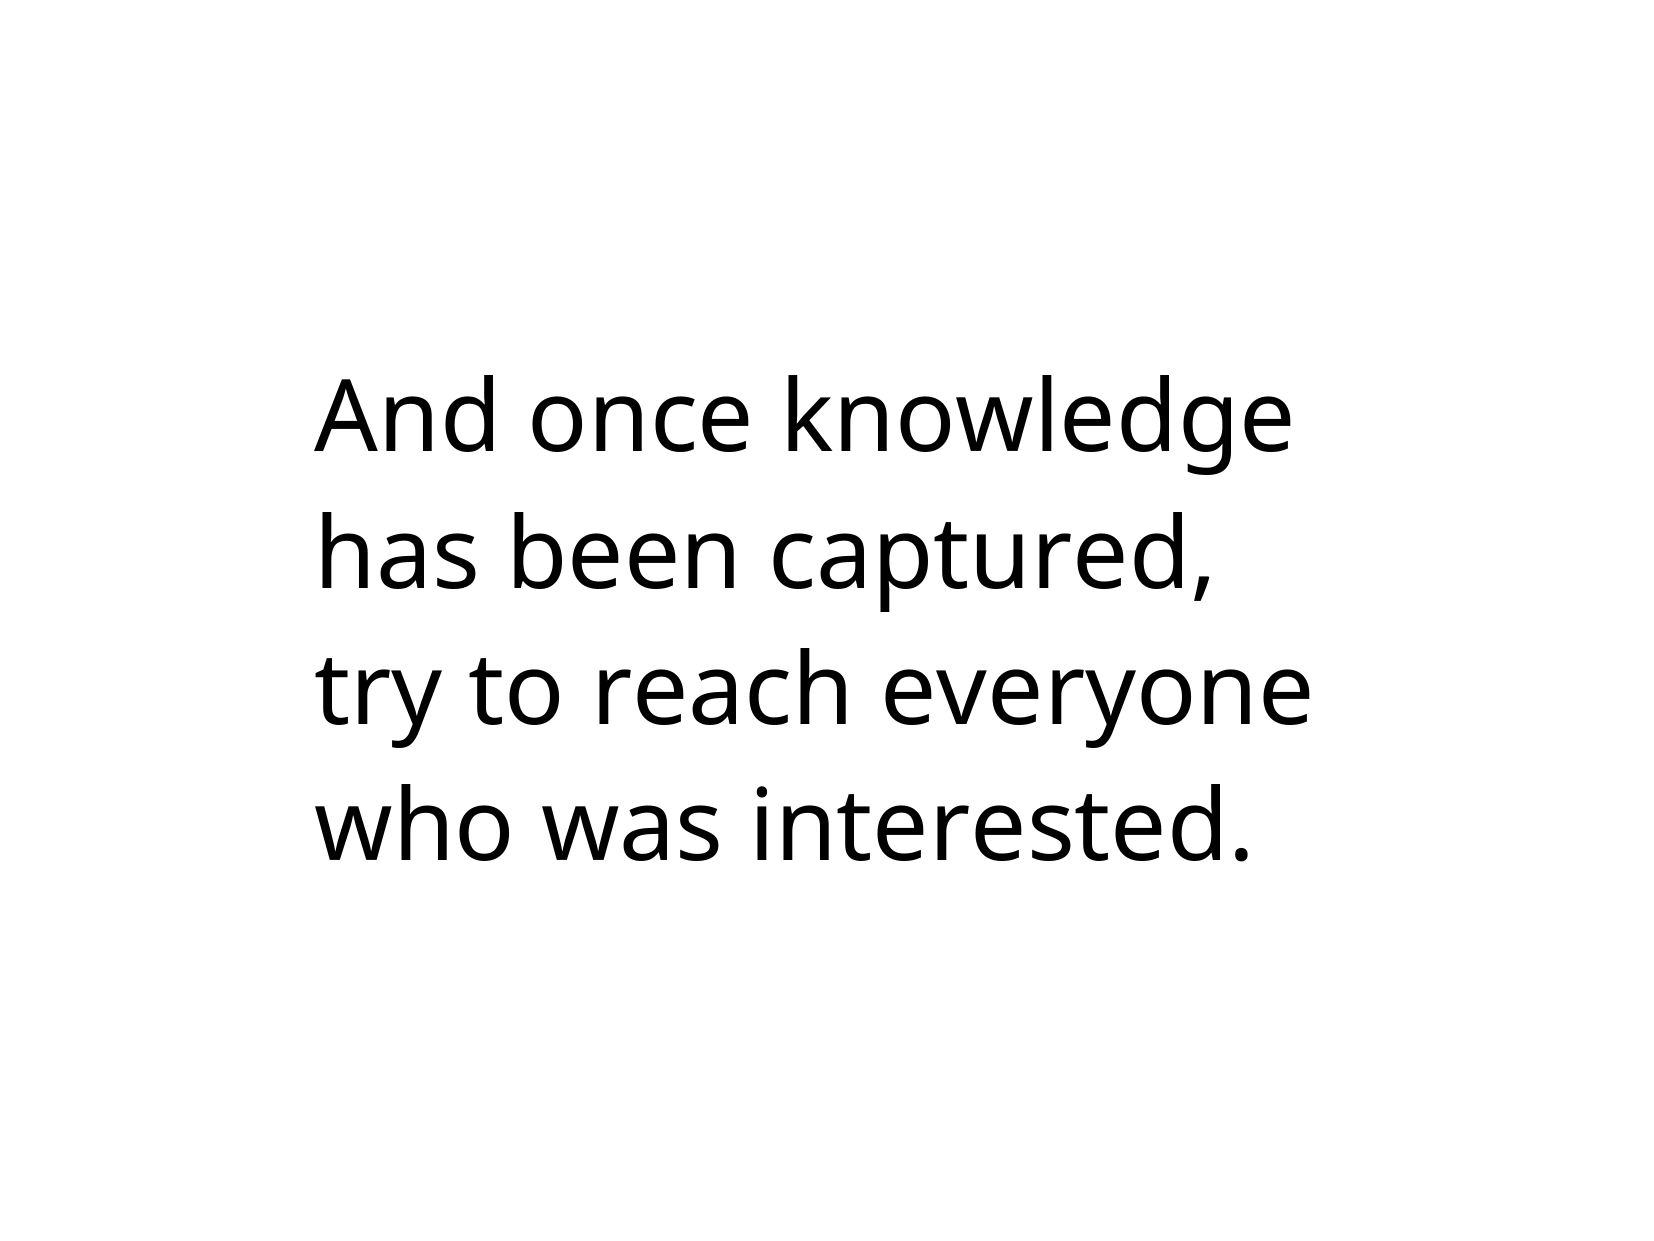

And once knowledge
has been captured,
try to reach everyone
who was interested.